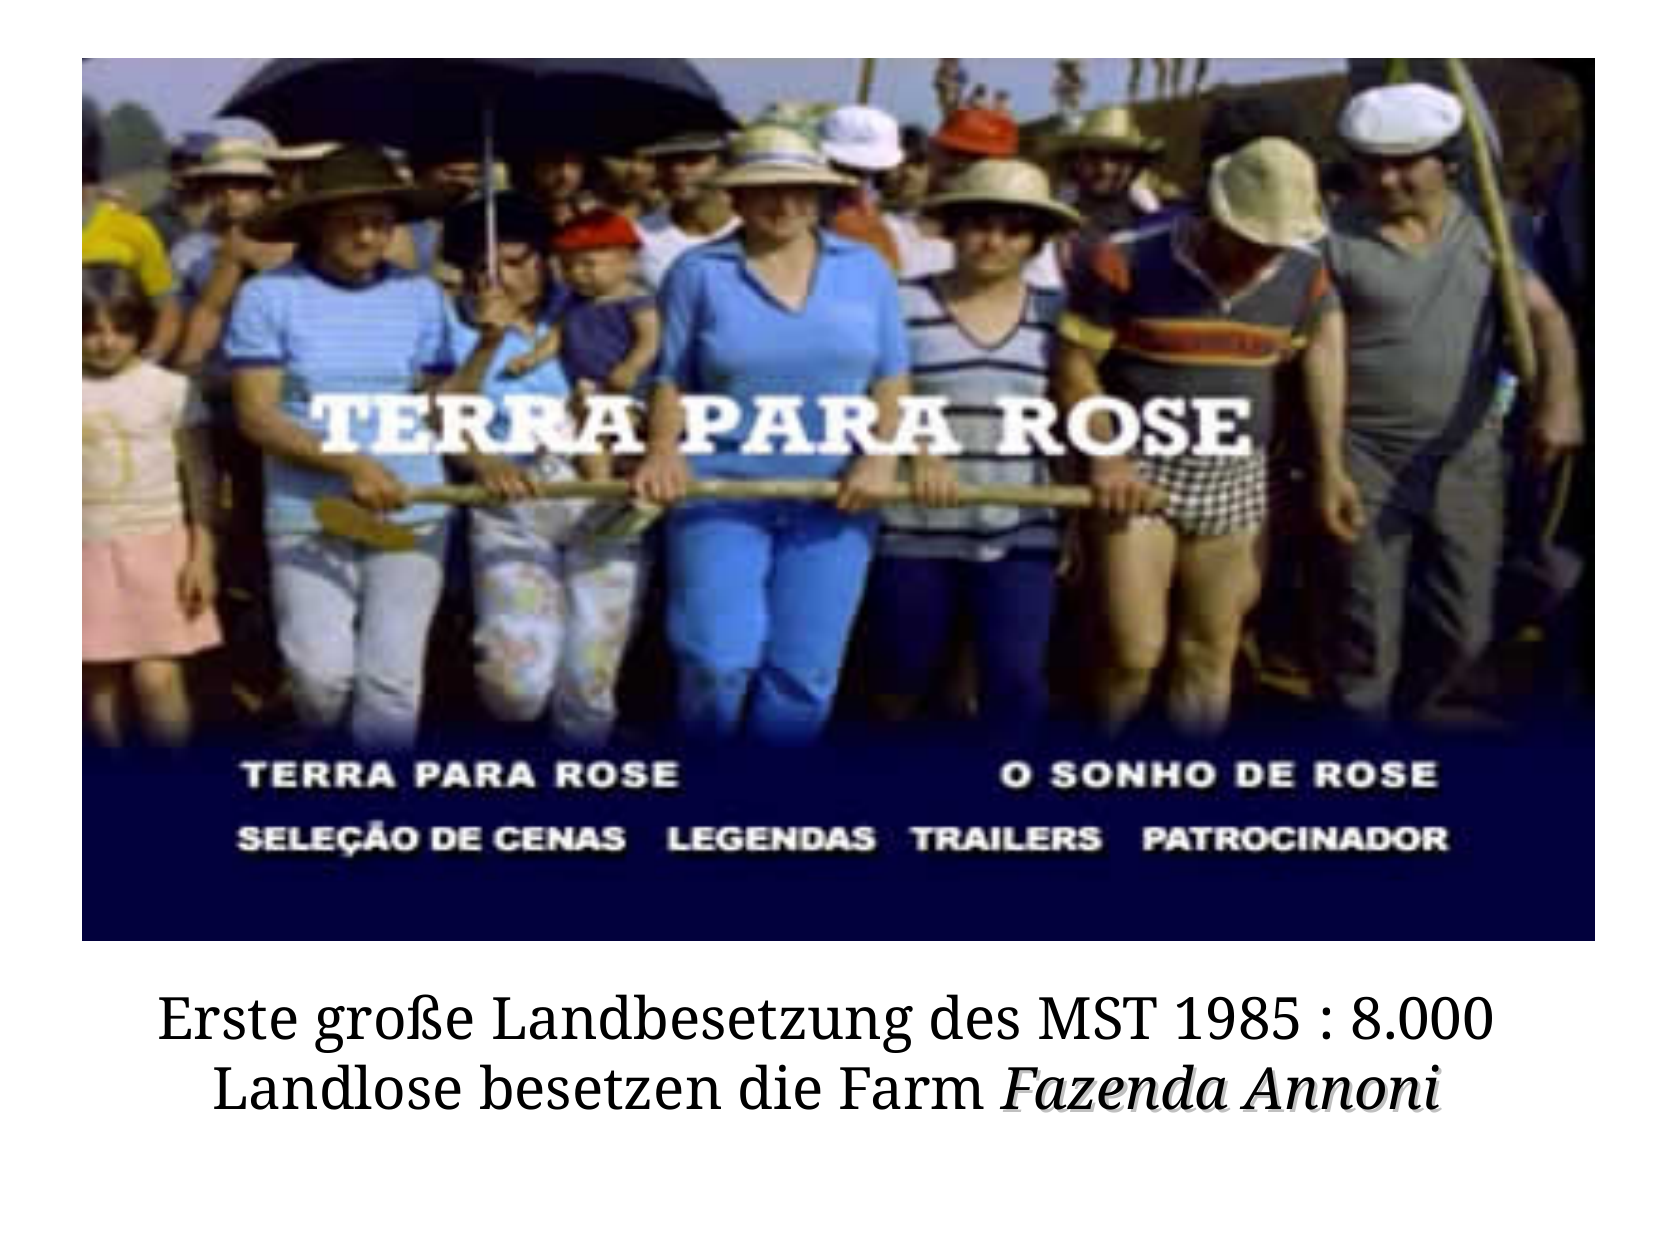

Erste große Landbesetzung des MST 1985 : 8.000 Landlose besetzen die Farm Fazenda Annoni